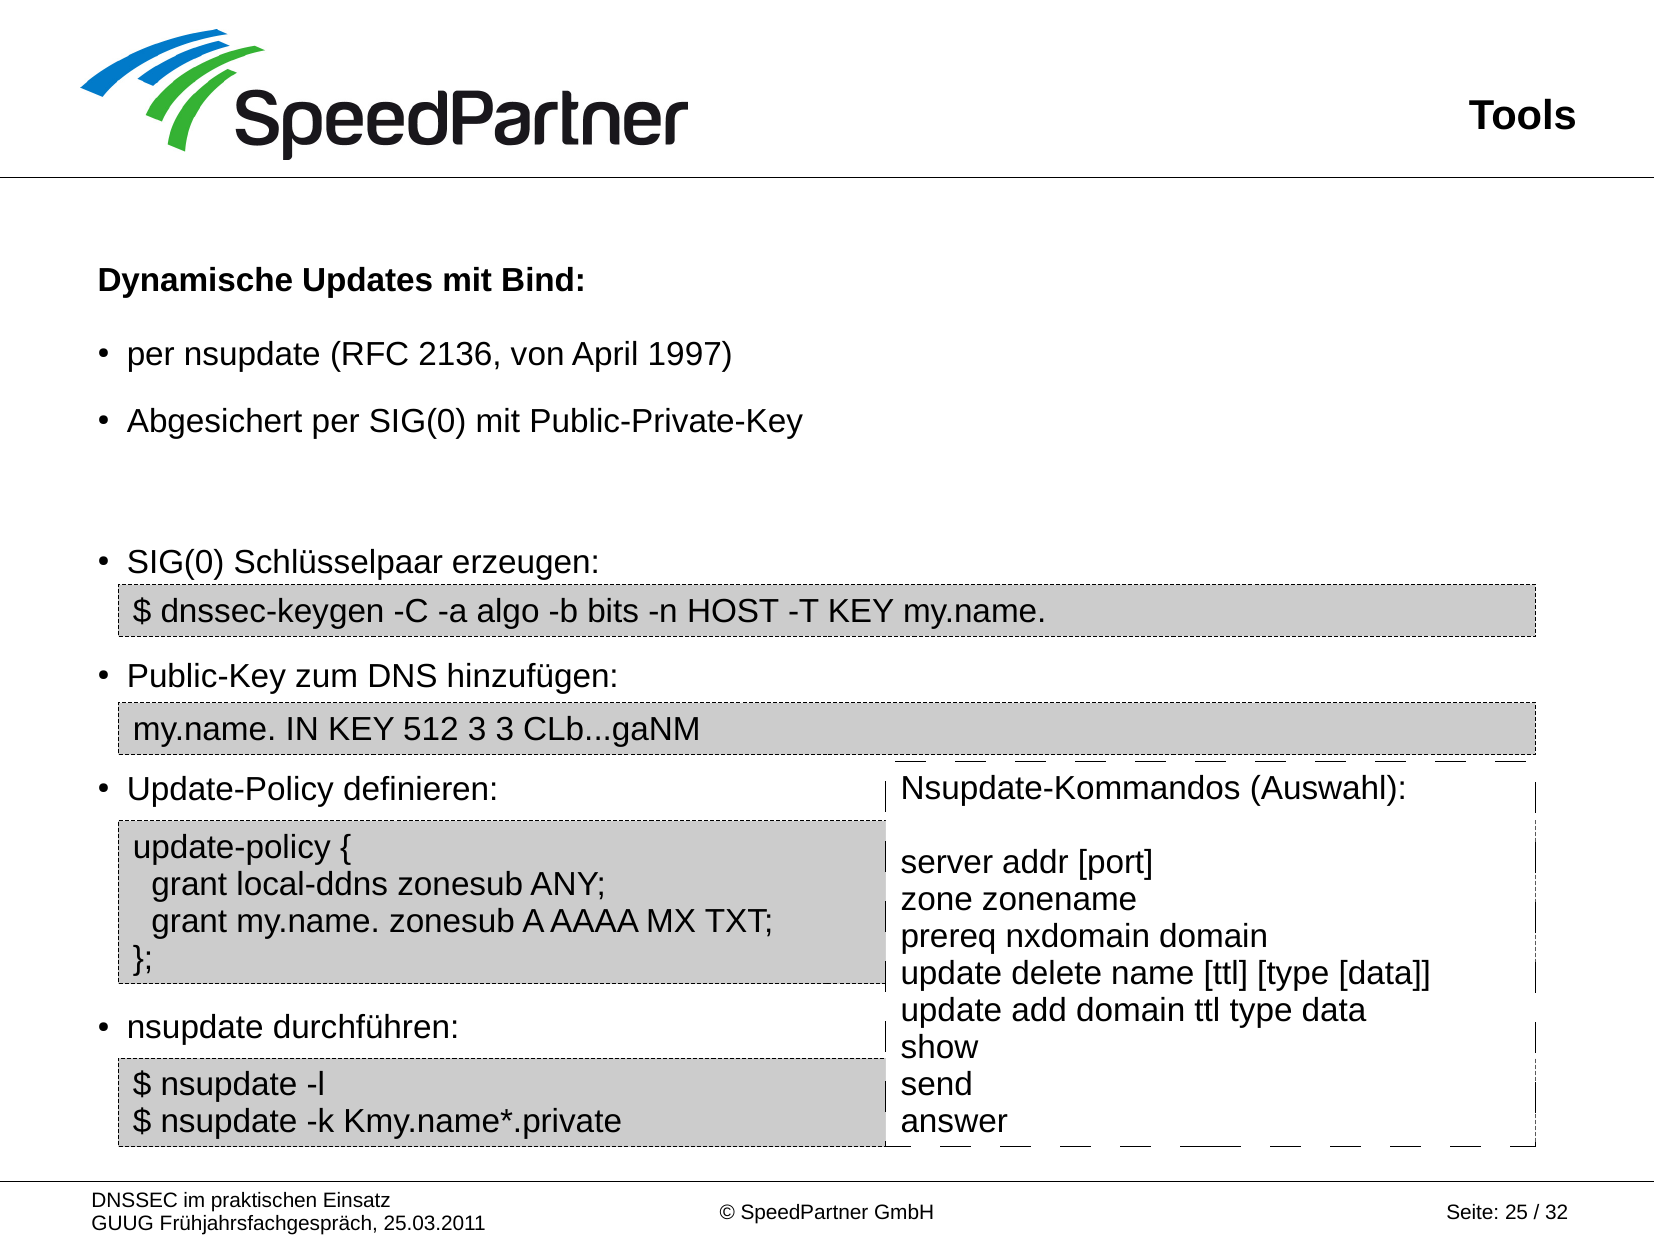

# Tools
Dynamische Updates mit Bind:
per nsupdate (RFC 2136, von April 1997)
Abgesichert per SIG(0) mit Public-Private-Key
SIG(0) Schlüsselpaar erzeugen:
Public-Key zum DNS hinzufügen:
Update-Policy definieren:
nsupdate durchführen:
$ dnssec-keygen -C -a algo -b bits -n HOST -T KEY my.name.
my.name. IN KEY 512 3 3 CLb...gaNM
Nsupdate-Kommandos (Auswahl):
server addr [port]
zone zonename
prereq nxdomain domain
update delete name [ttl] [type [data]]
update add domain ttl type data
show
send
answer
update-policy {
 grant local-ddns zonesub ANY;
 grant my.name. zonesub A AAAA MX TXT;
};
$ nsupdate -l
$ nsupdate -k Kmy.name*.private